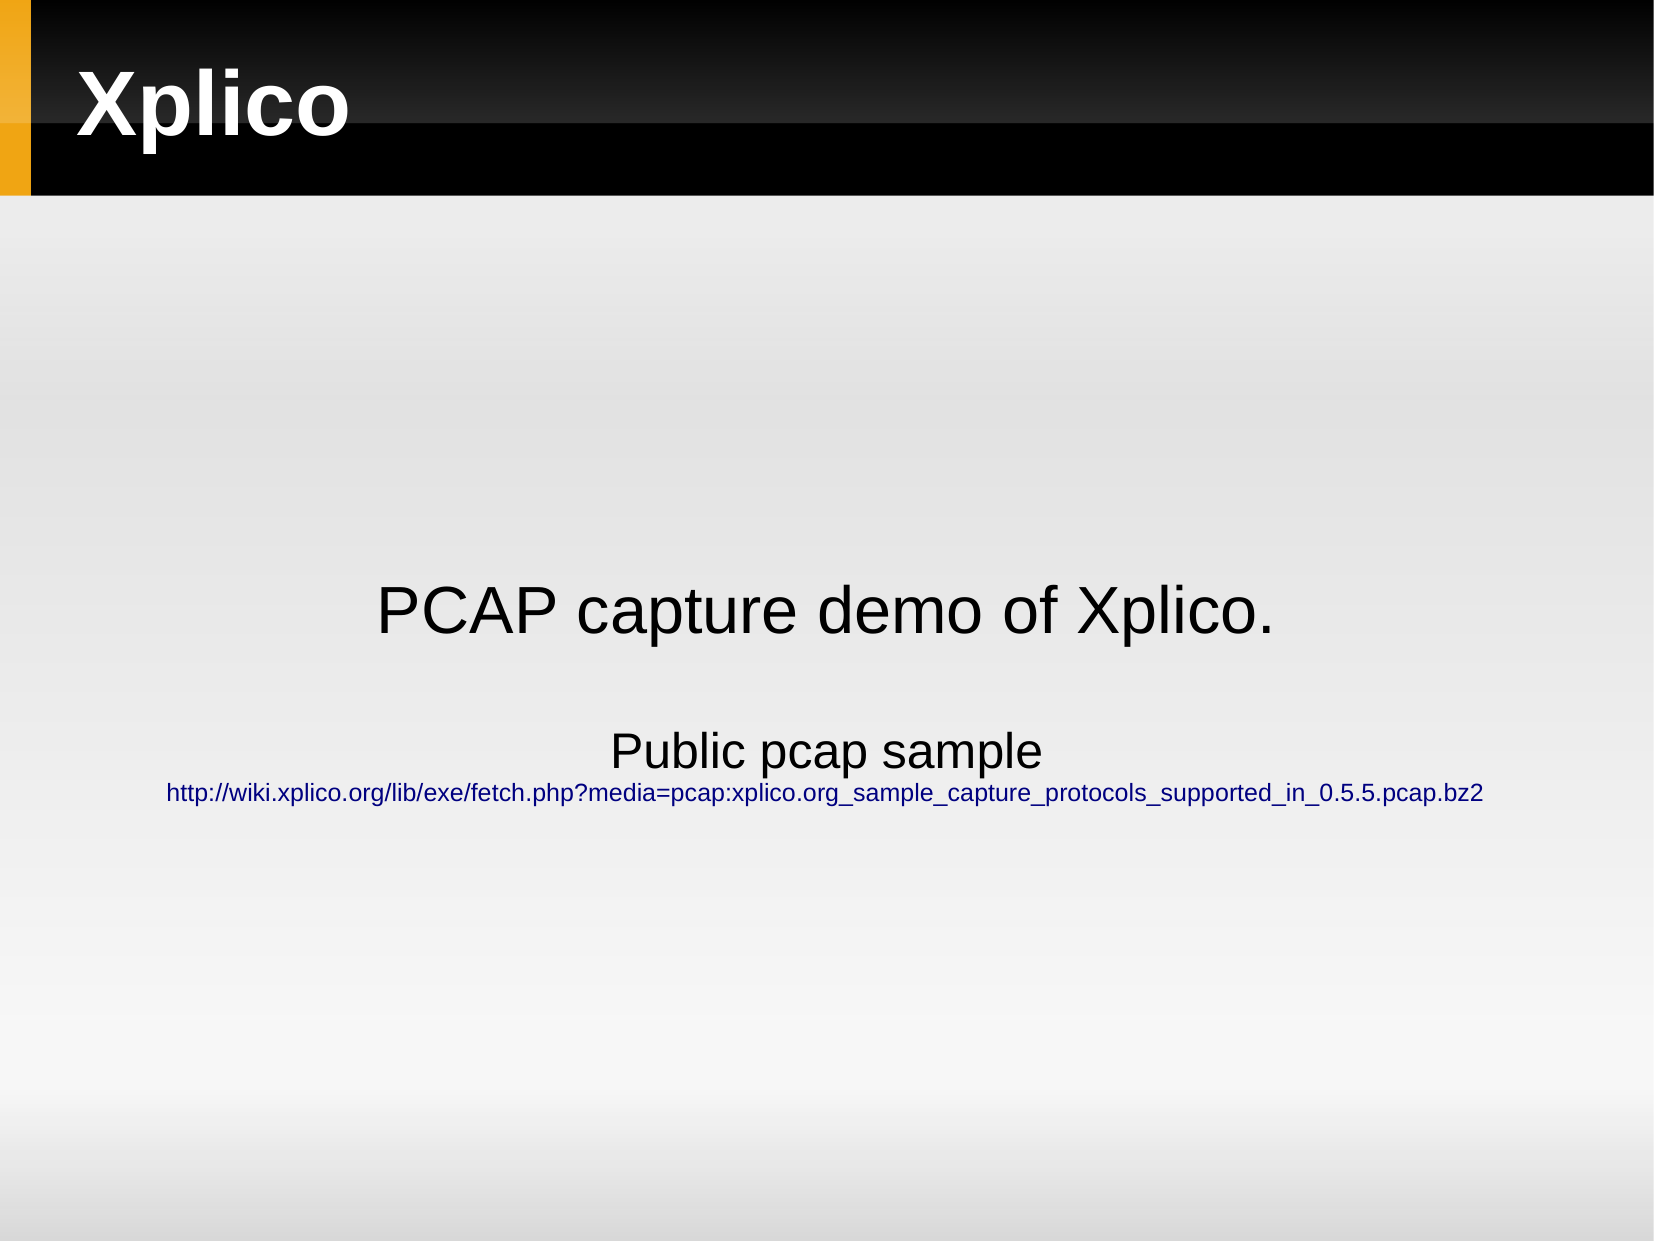

# Xplico
PCAP capture demo of Xplico.
Public pcap samplehttp://wiki.xplico.org/lib/exe/fetch.php?media=pcap:xplico.org_sample_capture_protocols_supported_in_0.5.5.pcap.bz2